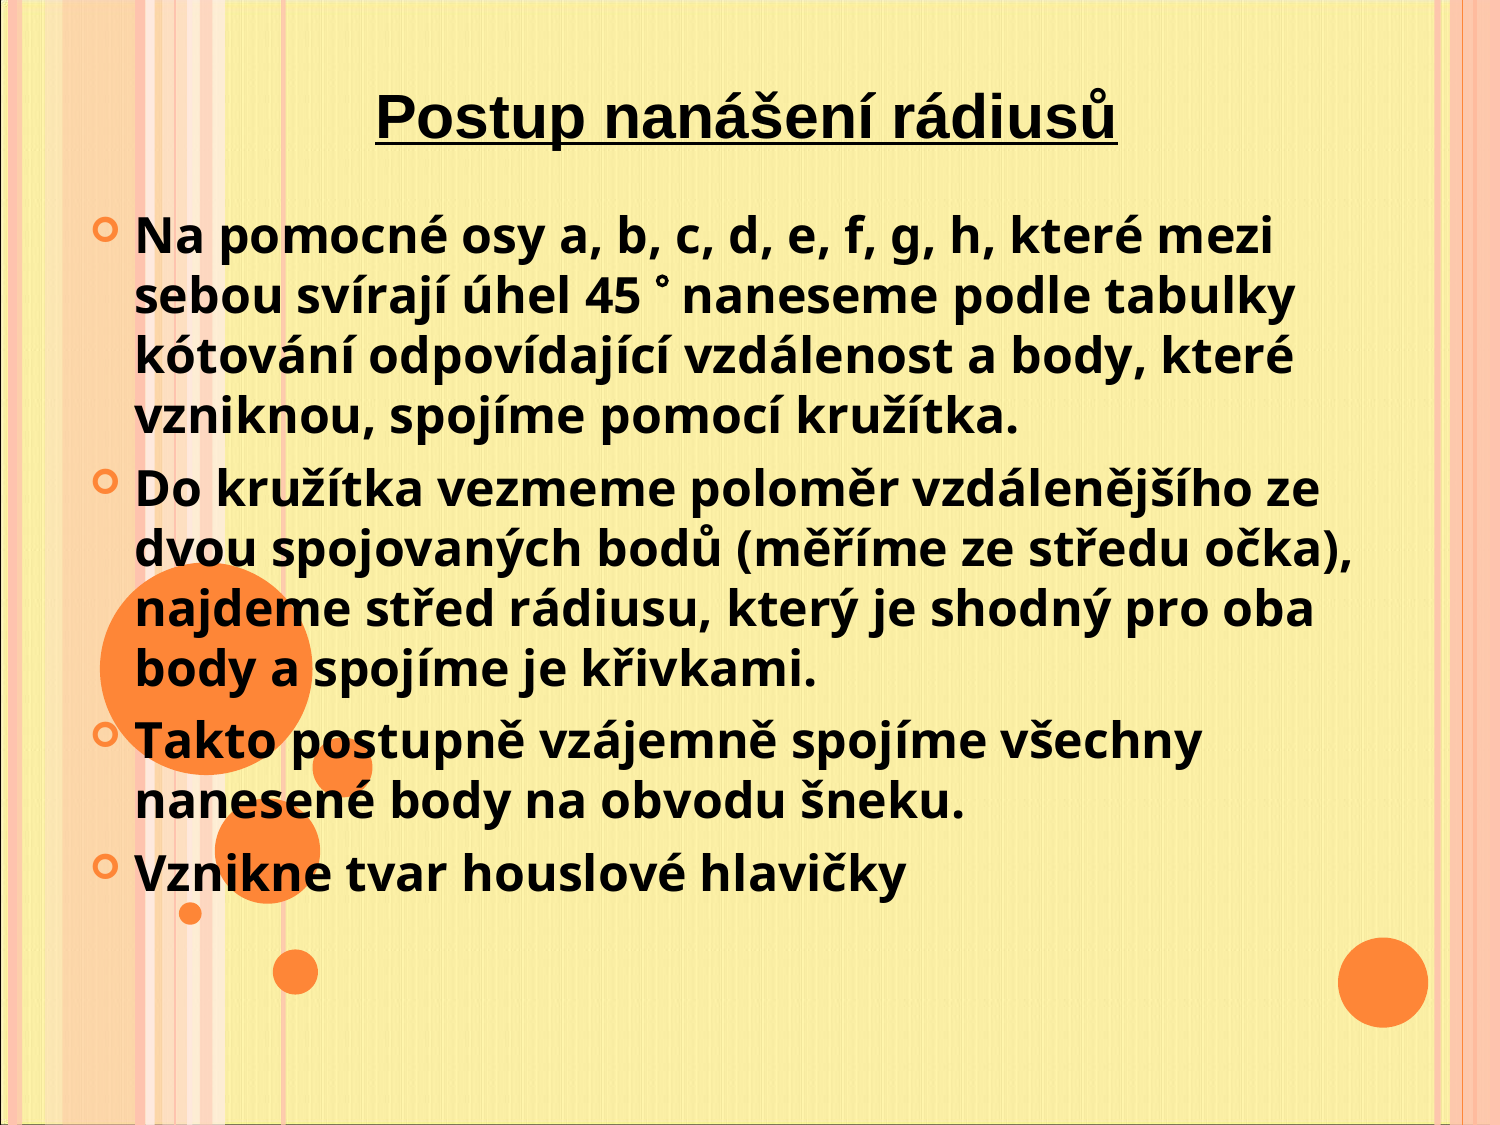

# Postup nanášení rádiusů
Na pomocné osy a, b, c, d, e, f, g, h, které mezi sebou svírají úhel 45  naneseme podle tabulky kótování odpovídající vzdálenost a body, které vzniknou, spojíme pomocí kružítka.
Do kružítka vezmeme poloměr vzdálenějšího ze dvou spojovaných bodů (měříme ze středu očka), najdeme střed rádiusu, který je shodný pro oba body a spojíme je křivkami.
Takto postupně vzájemně spojíme všechny nanesené body na obvodu šneku.
Vznikne tvar houslové hlavičky